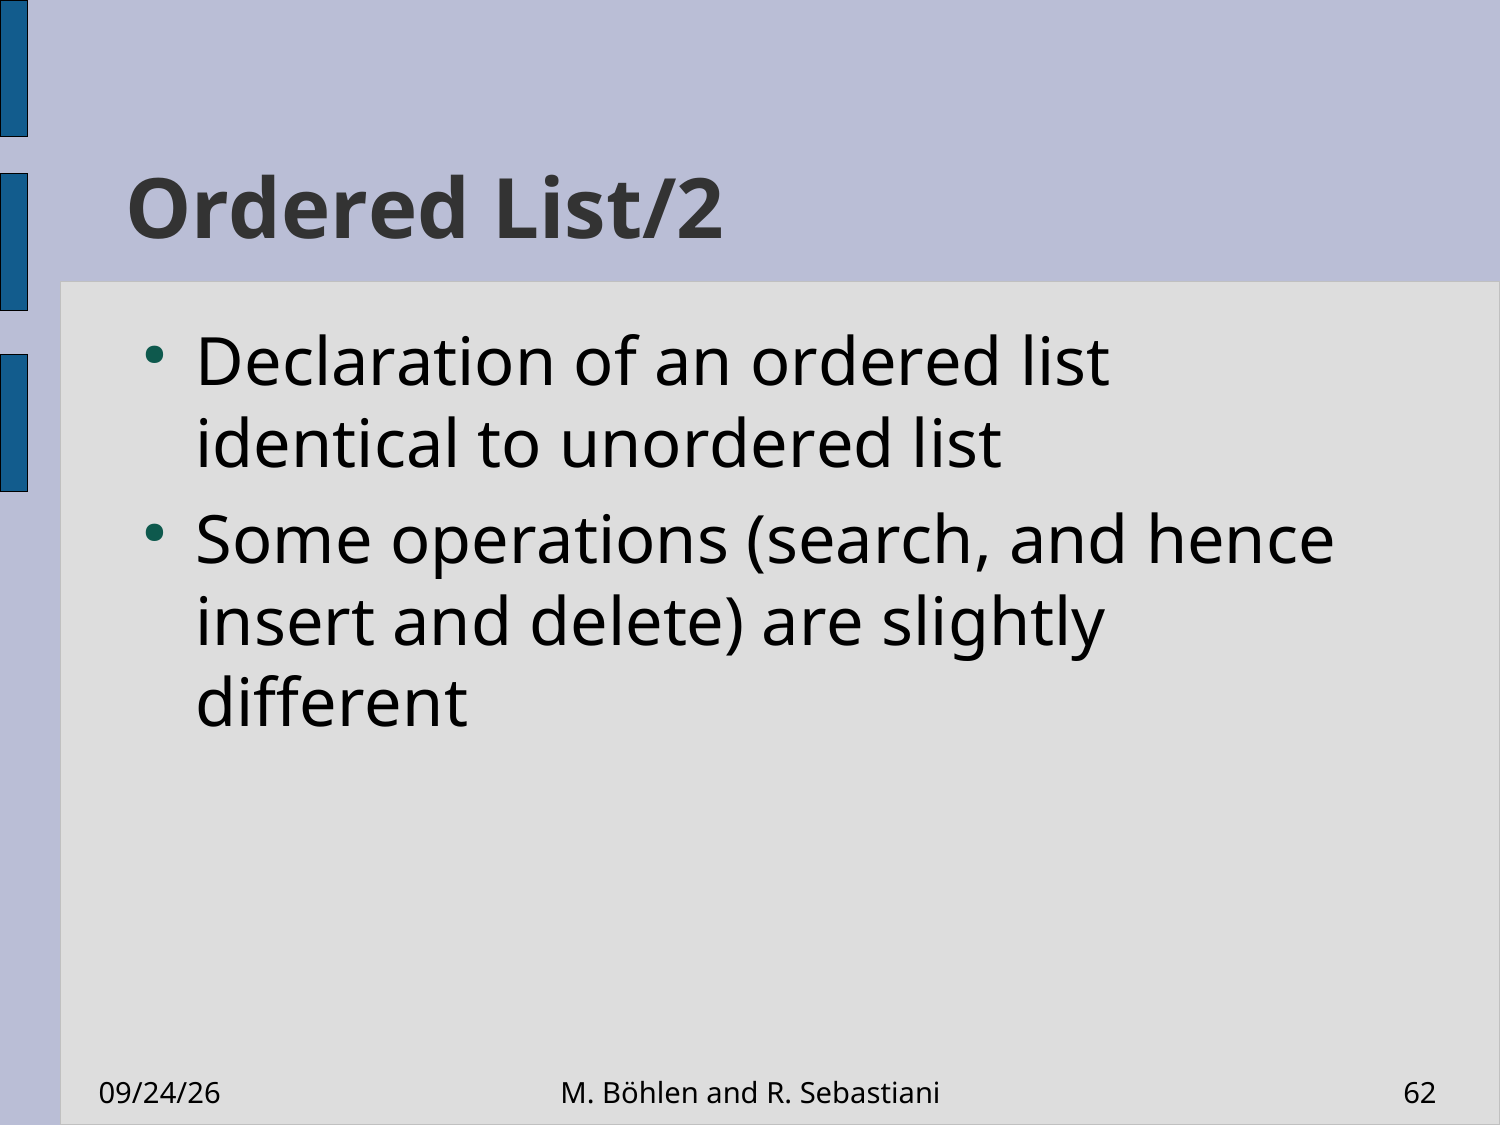

# Ordered List/2
Declaration of an ordered list identical to unordered list
Some operations (search, and hence insert and delete) are slightly different
M. Böhlen and R. Sebastiani
62